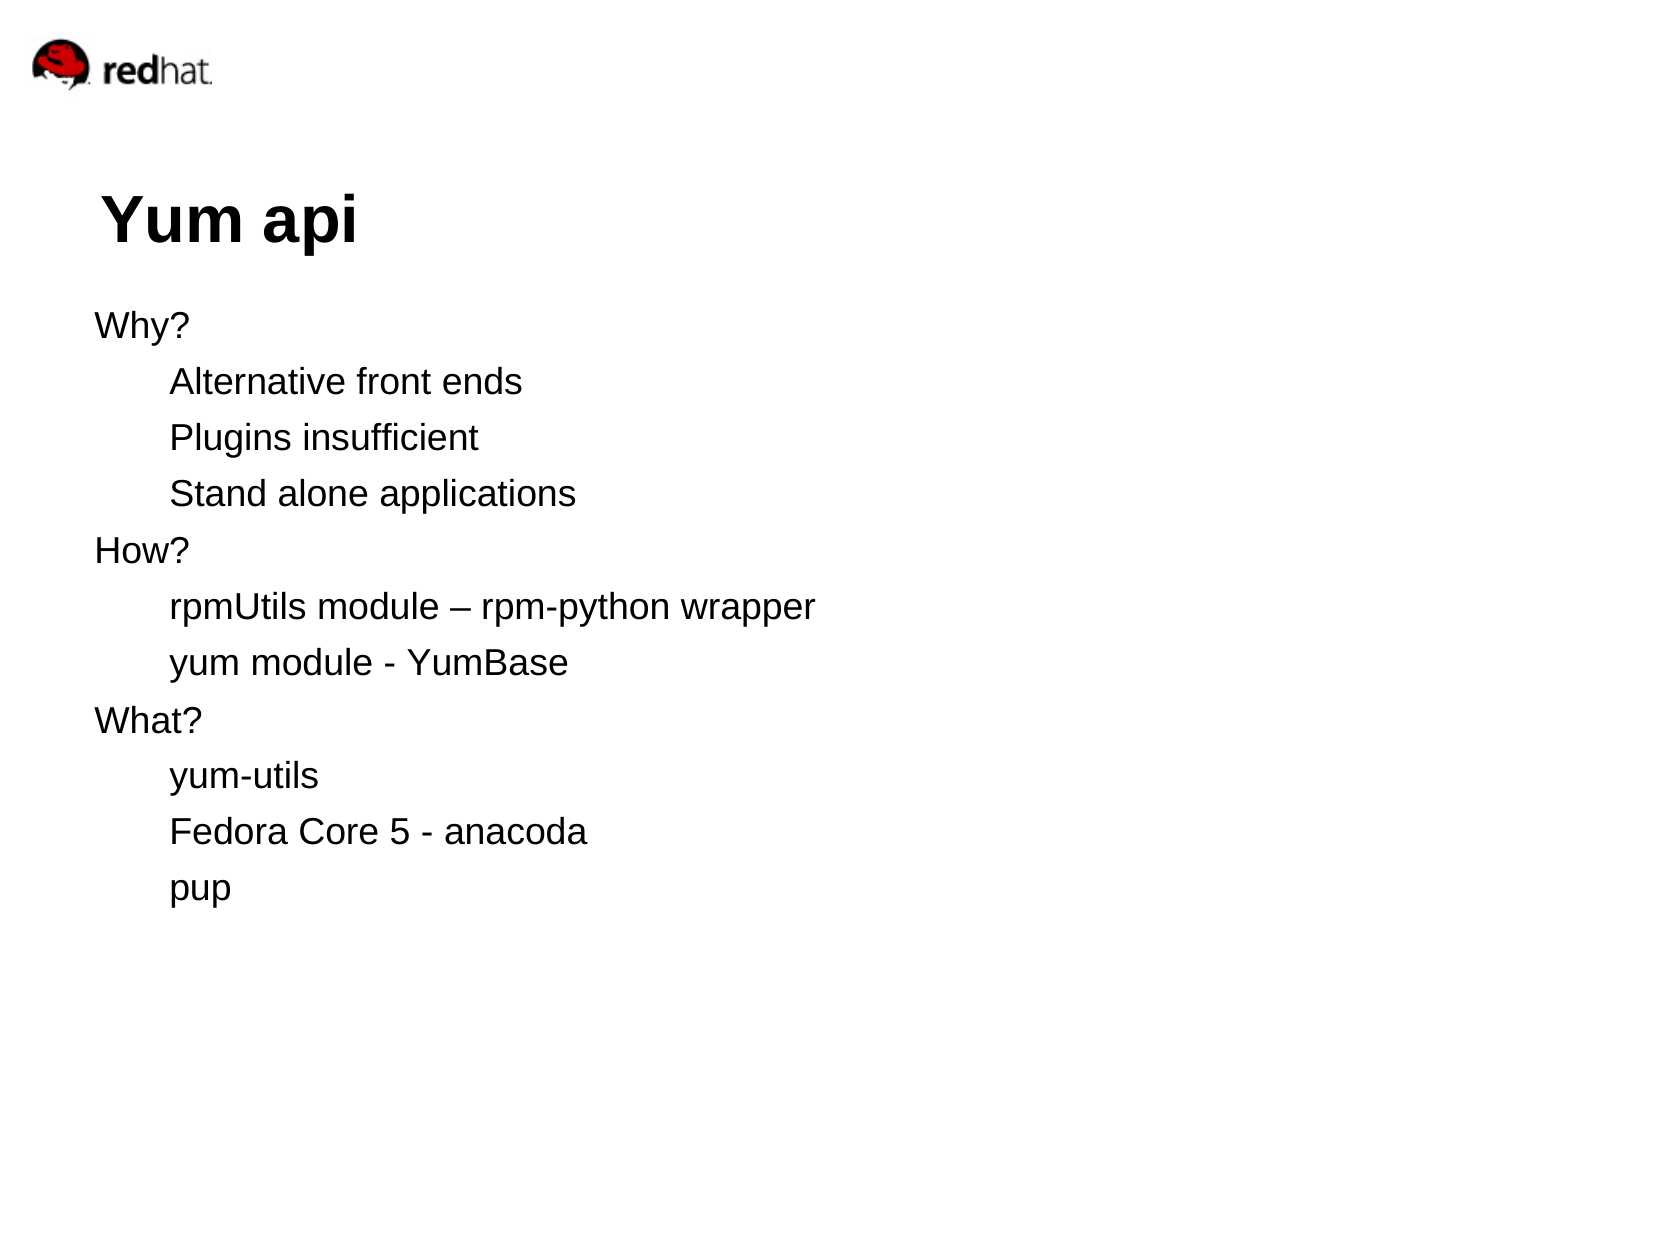

# Yum api
Why?
Alternative front ends
Plugins insufficient
Stand alone applications
How?
rpmUtils module – rpm-python wrapper
yum module - YumBase
What?
yum-utils
Fedora Core 5 - anacoda
pup